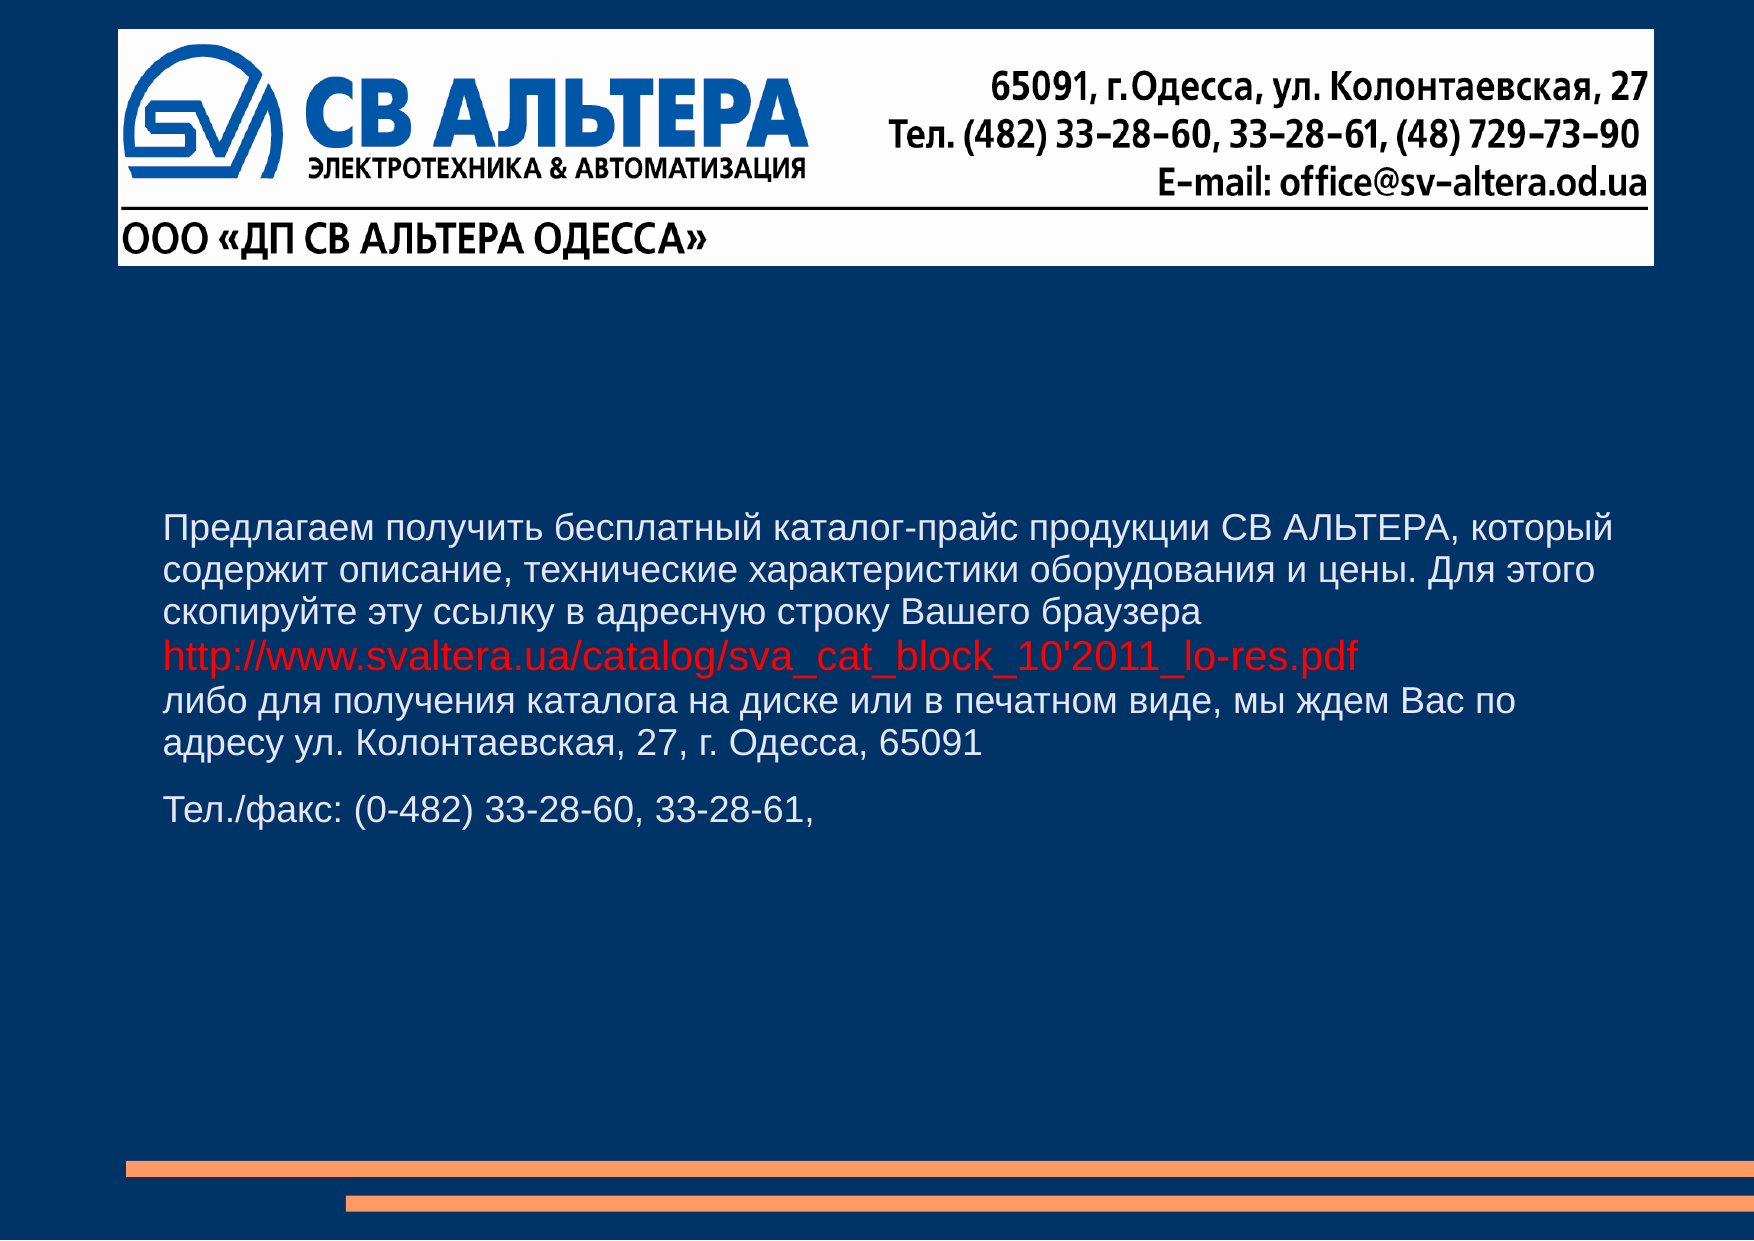

#
Предлагаем получить бесплатный каталог-прайс продукции СВ АЛЬТЕРА, который содержит описание, технические характеристики оборудования и цены. Для этого скопируйте эту ссылку в адресную строку Вашего браузера http://www.svaltera.ua/catalog/sva_cat_block_10'2011_lo-res.pdf либо для получения каталога на диске или в печатном виде, мы ждем Вас по адресу ул. Колонтаевская, 27, г. Одесса, 65091
Тел./факс: (0-482) 33-28-60, 33-28-61,